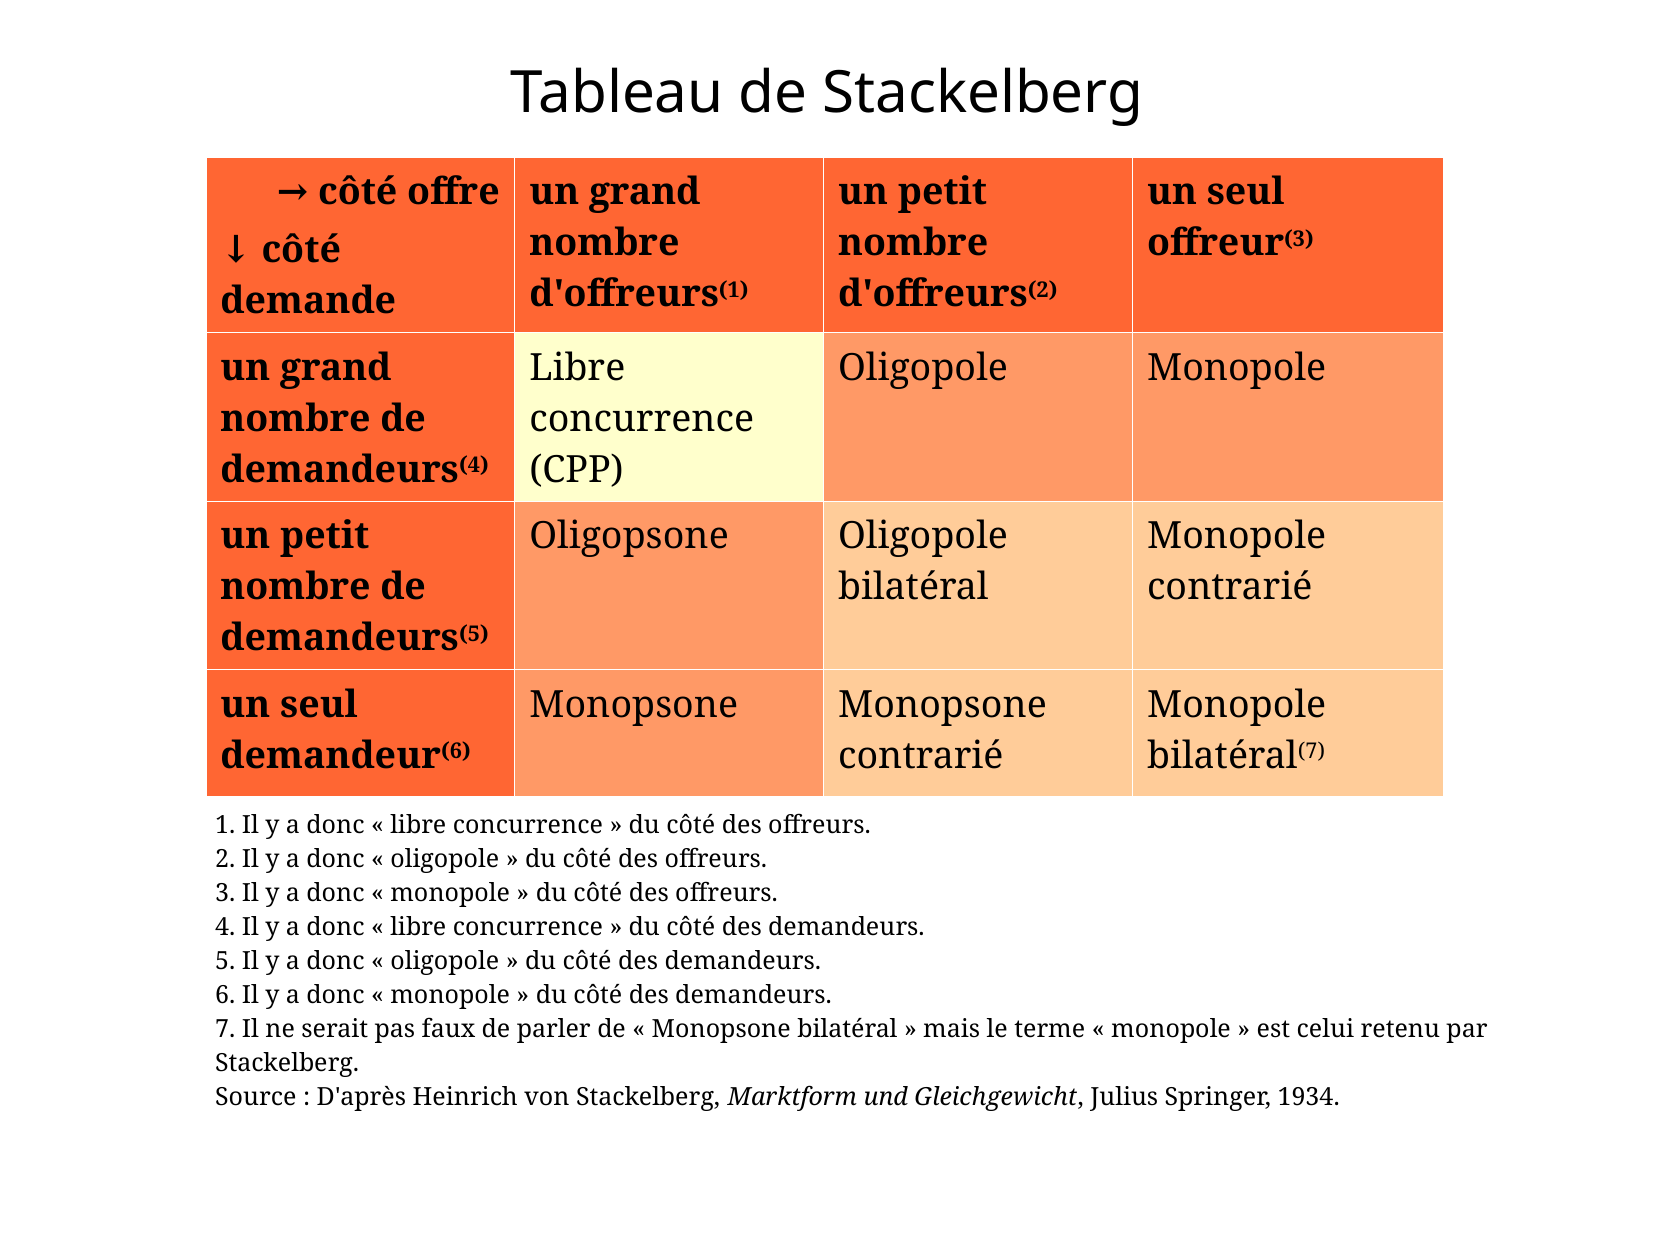

# Tableau de Stackelberg
| → côté offre ↓ côté demande | un grand nombre d'offreurs(1) | un petit nombre d'offreurs(2) | un seul offreur(3) |
| --- | --- | --- | --- |
| un grand nombre de demandeurs(4) | Libre concurrence (CPP) | Oligopole | Monopole |
| un petit nombre de demandeurs(5) | Oligopsone | Oligopole bilatéral | Monopole contrarié |
| un seul demandeur(6) | Monopsone | Monopsone contrarié | Monopole bilatéral(7) |
1. Il y a donc « libre concurrence » du côté des offreurs.
2. Il y a donc « oligopole » du côté des offreurs.
3. Il y a donc « monopole » du côté des offreurs.
4. Il y a donc « libre concurrence » du côté des demandeurs.
5. Il y a donc « oligopole » du côté des demandeurs.
6. Il y a donc « monopole » du côté des demandeurs.
7. Il ne serait pas faux de parler de « Monopsone bilatéral » mais le terme « monopole » est celui retenu par Stackelberg.
Source : D'après Heinrich von Stackelberg, Marktform und Gleichgewicht, Julius Springer, 1934.